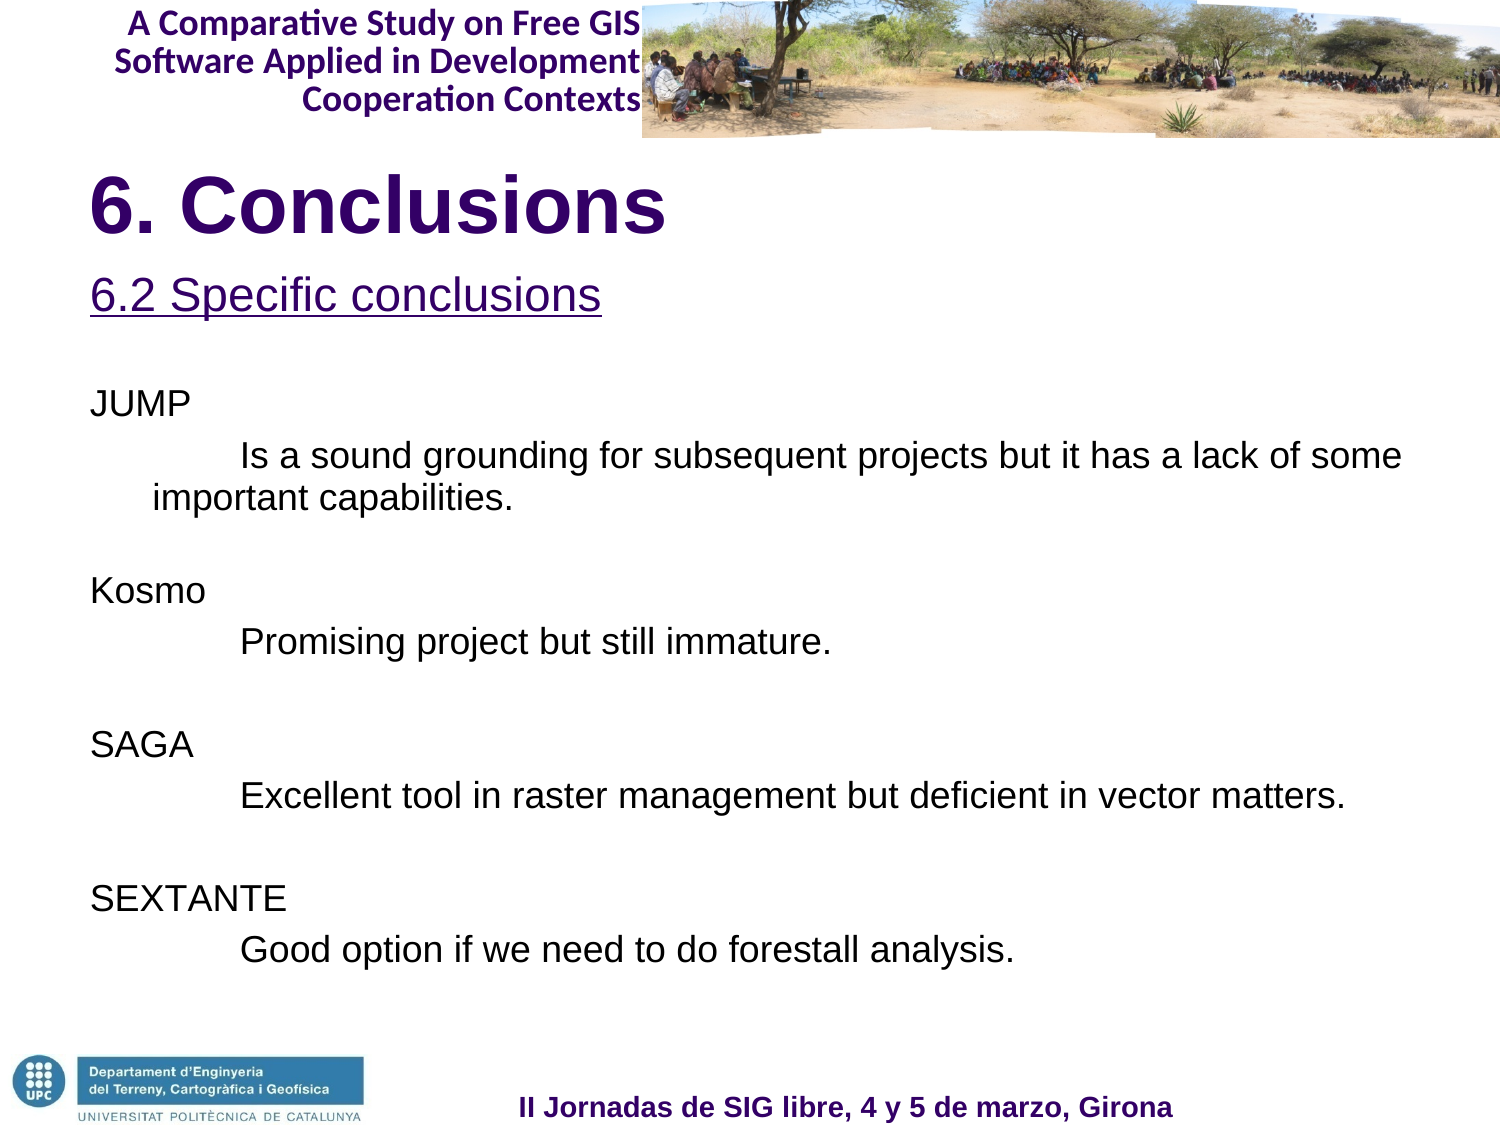

# 6. Conclusions
6.2 Specific conclusions
JUMP
	Is a sound grounding for subsequent projects but it has a lack of some important capabilities.
Kosmo
	Promising project but still immature.
SAGA
	Excellent tool in raster management but deficient in vector matters.
SEXTANTE
	Good option if we need to do forestall analysis.
II Jornadas de SIG libre, 4 y 5 de marzo, Girona